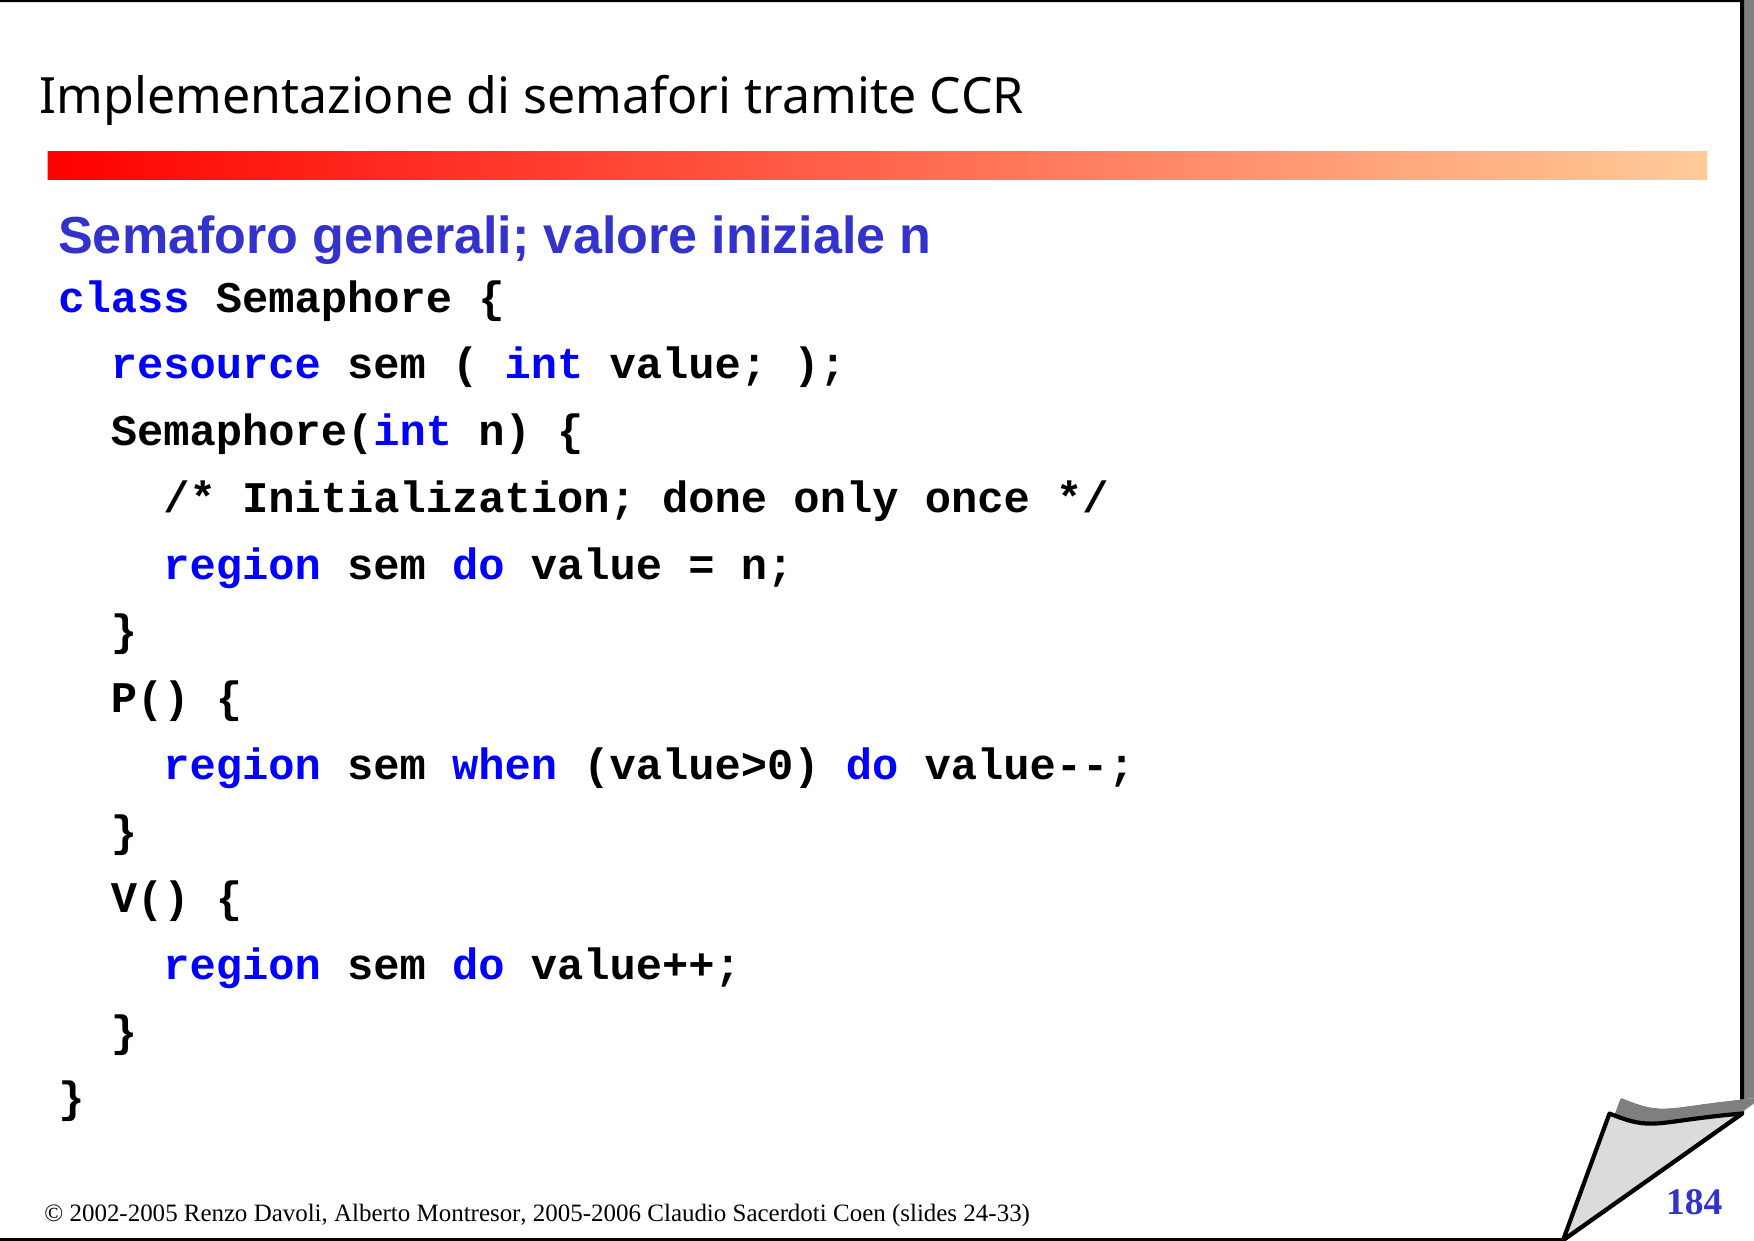

# Implementazione di semafori tramite CCR
Semaforo generali; valore iniziale n
class Semaphore {
 resource sem ( int value; );
 Semaphore(int n) {
 /* Initialization; done only once */
 region sem do value = n;
 }
 P() {
 region sem when (value>0) do value--;
 }
 V() {
 region sem do value++;
 }
}